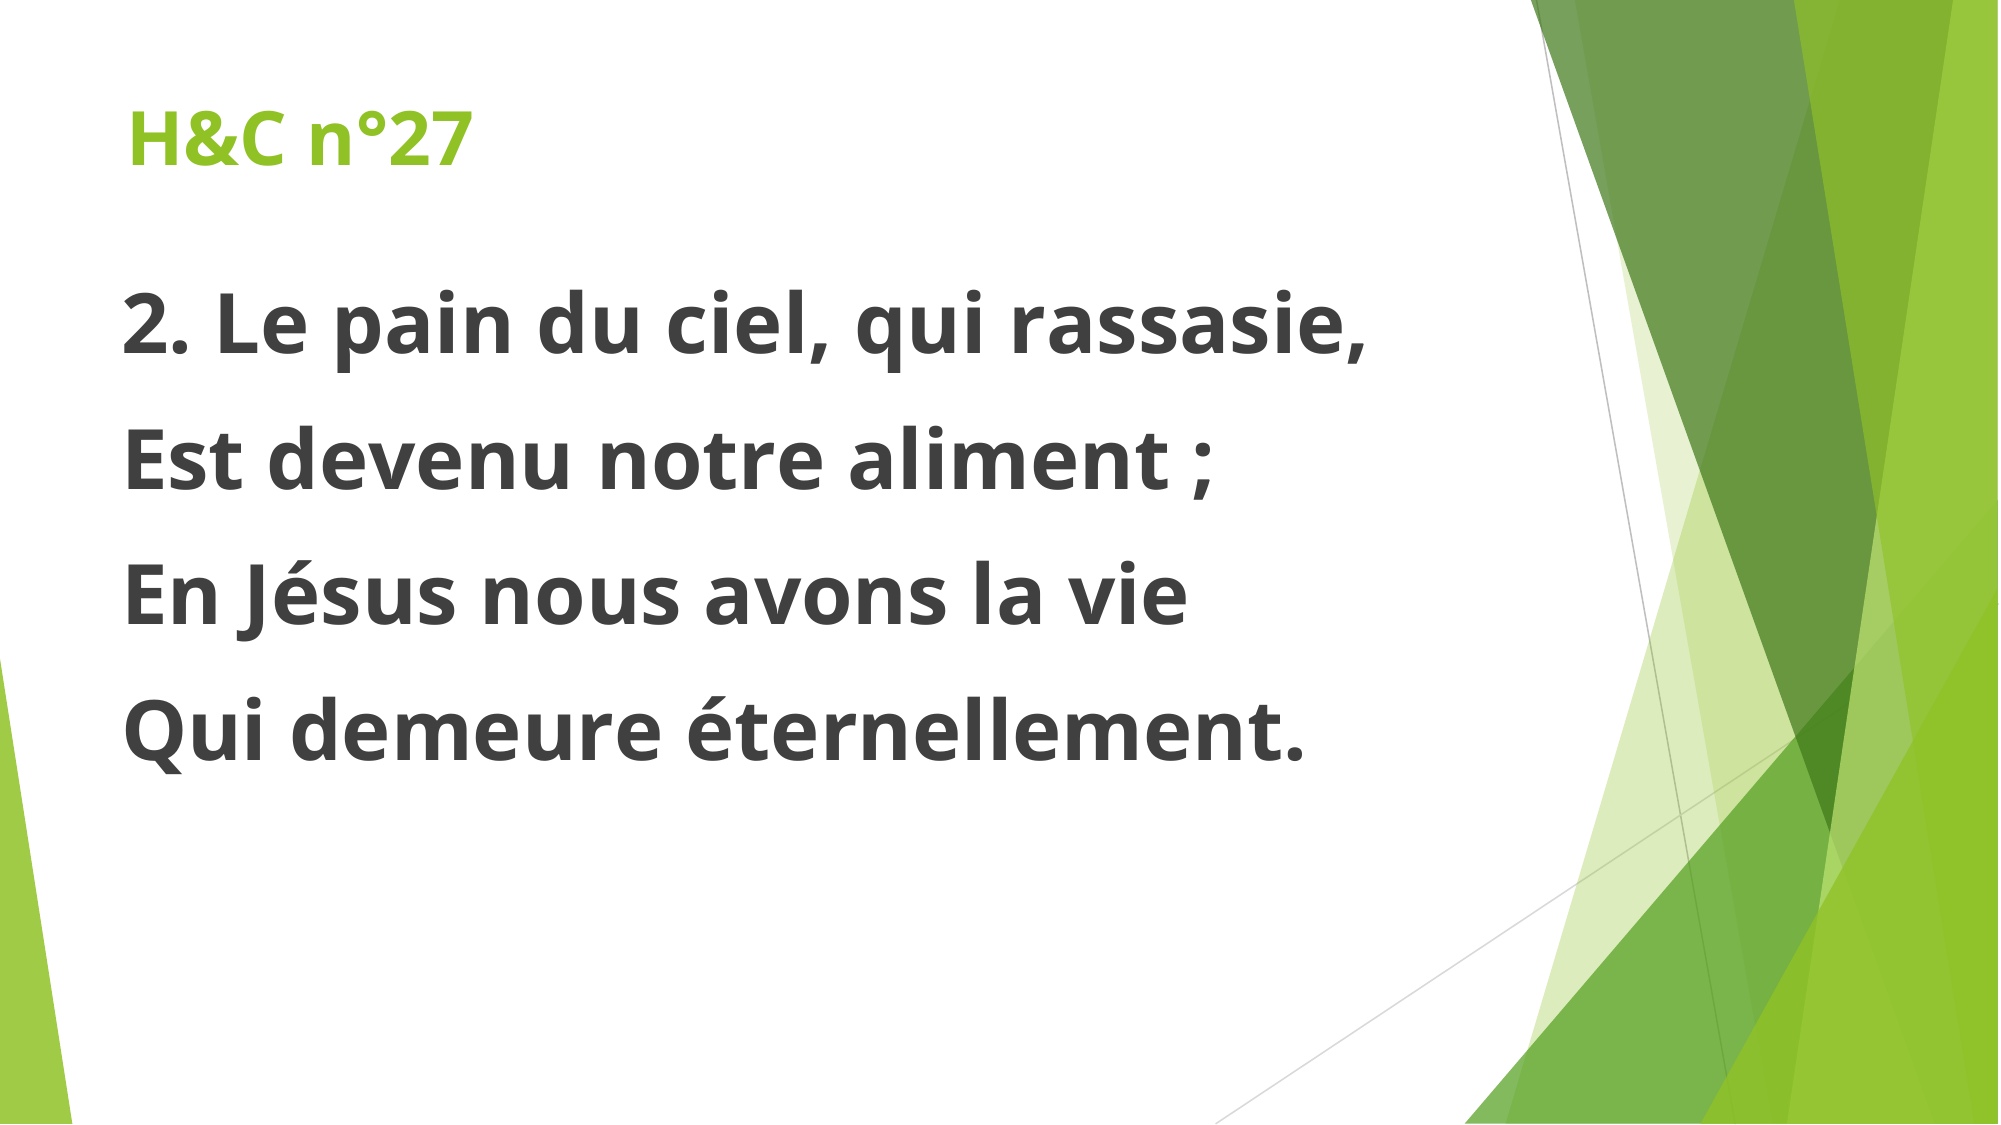

H&C n°27
2. Le pain du ciel, qui rassasie,
Est devenu notre aliment ;
En Jésus nous avons la vie
Qui demeure éternellement.